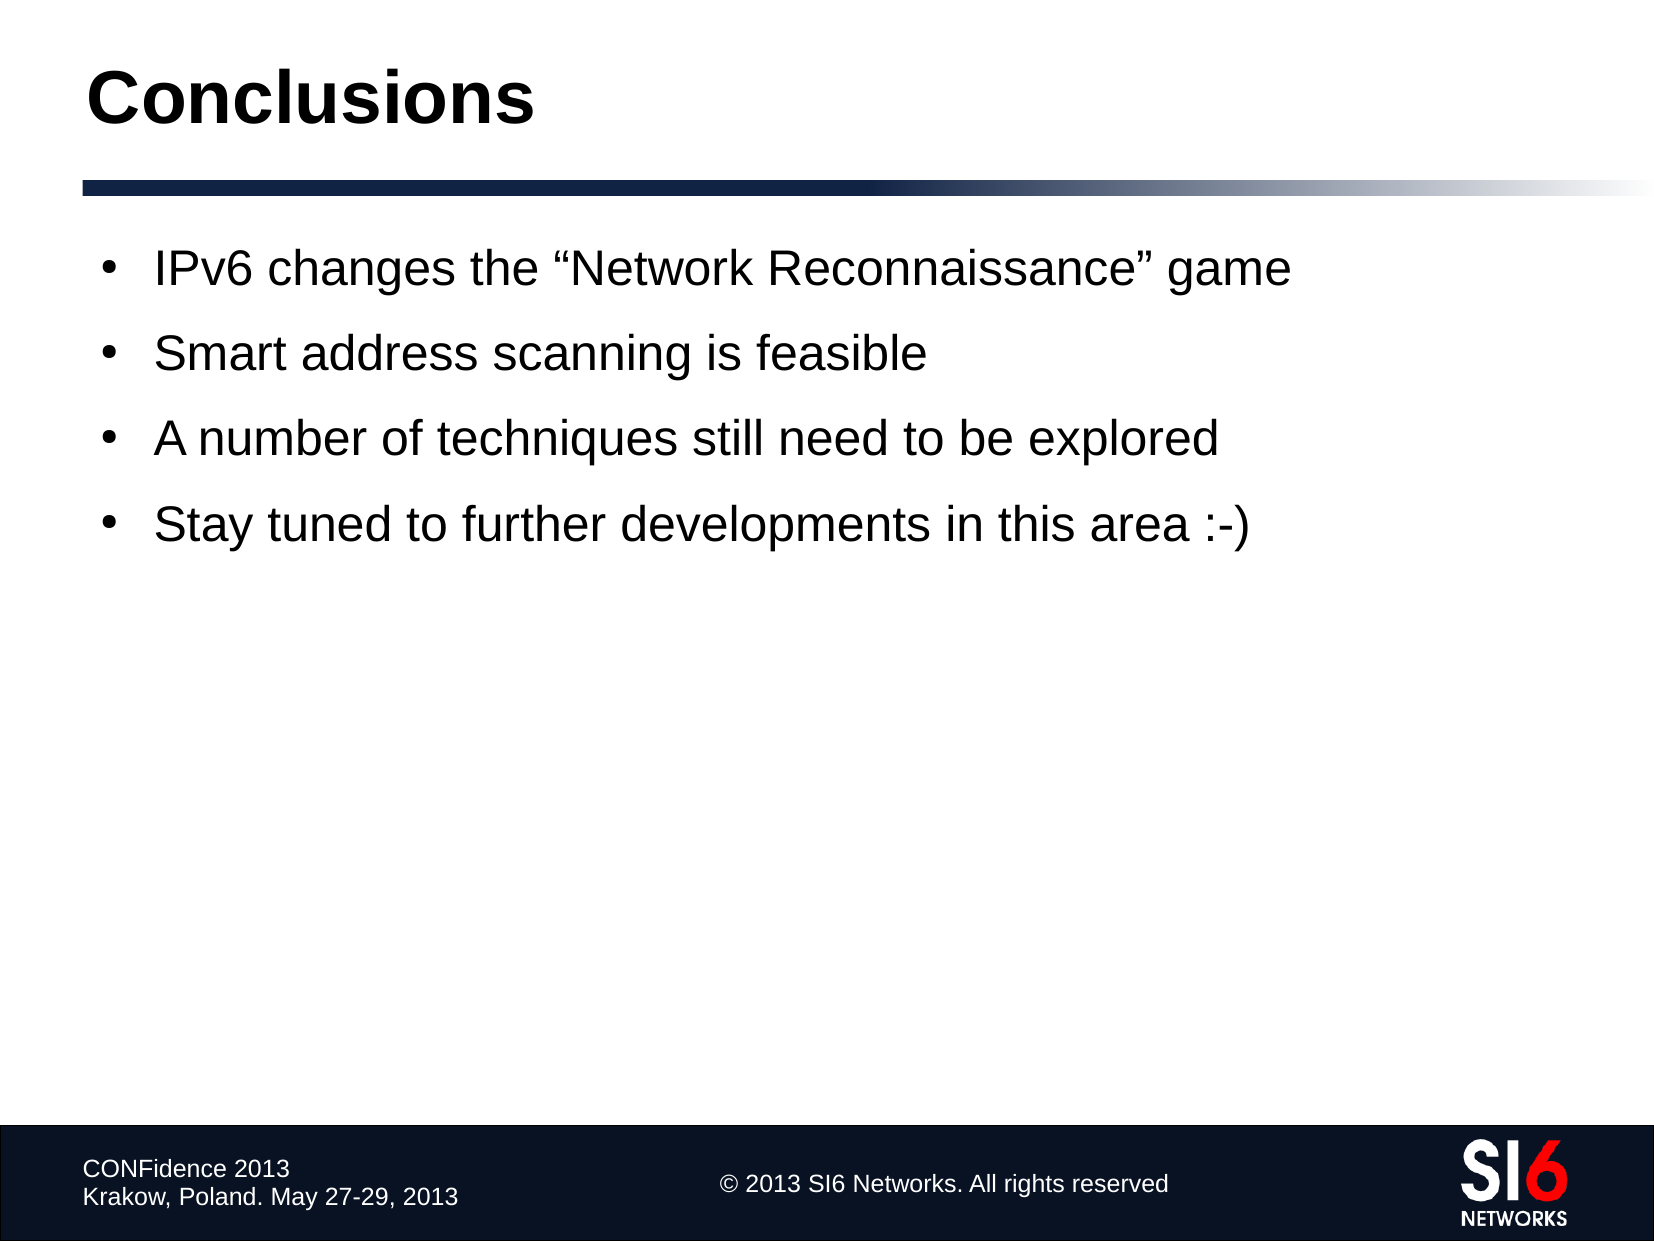

# Conclusions
IPv6 changes the “Network Reconnaissance” game
Smart address scanning is feasible
A number of techniques still need to be explored
Stay tuned to further developments in this area :-)